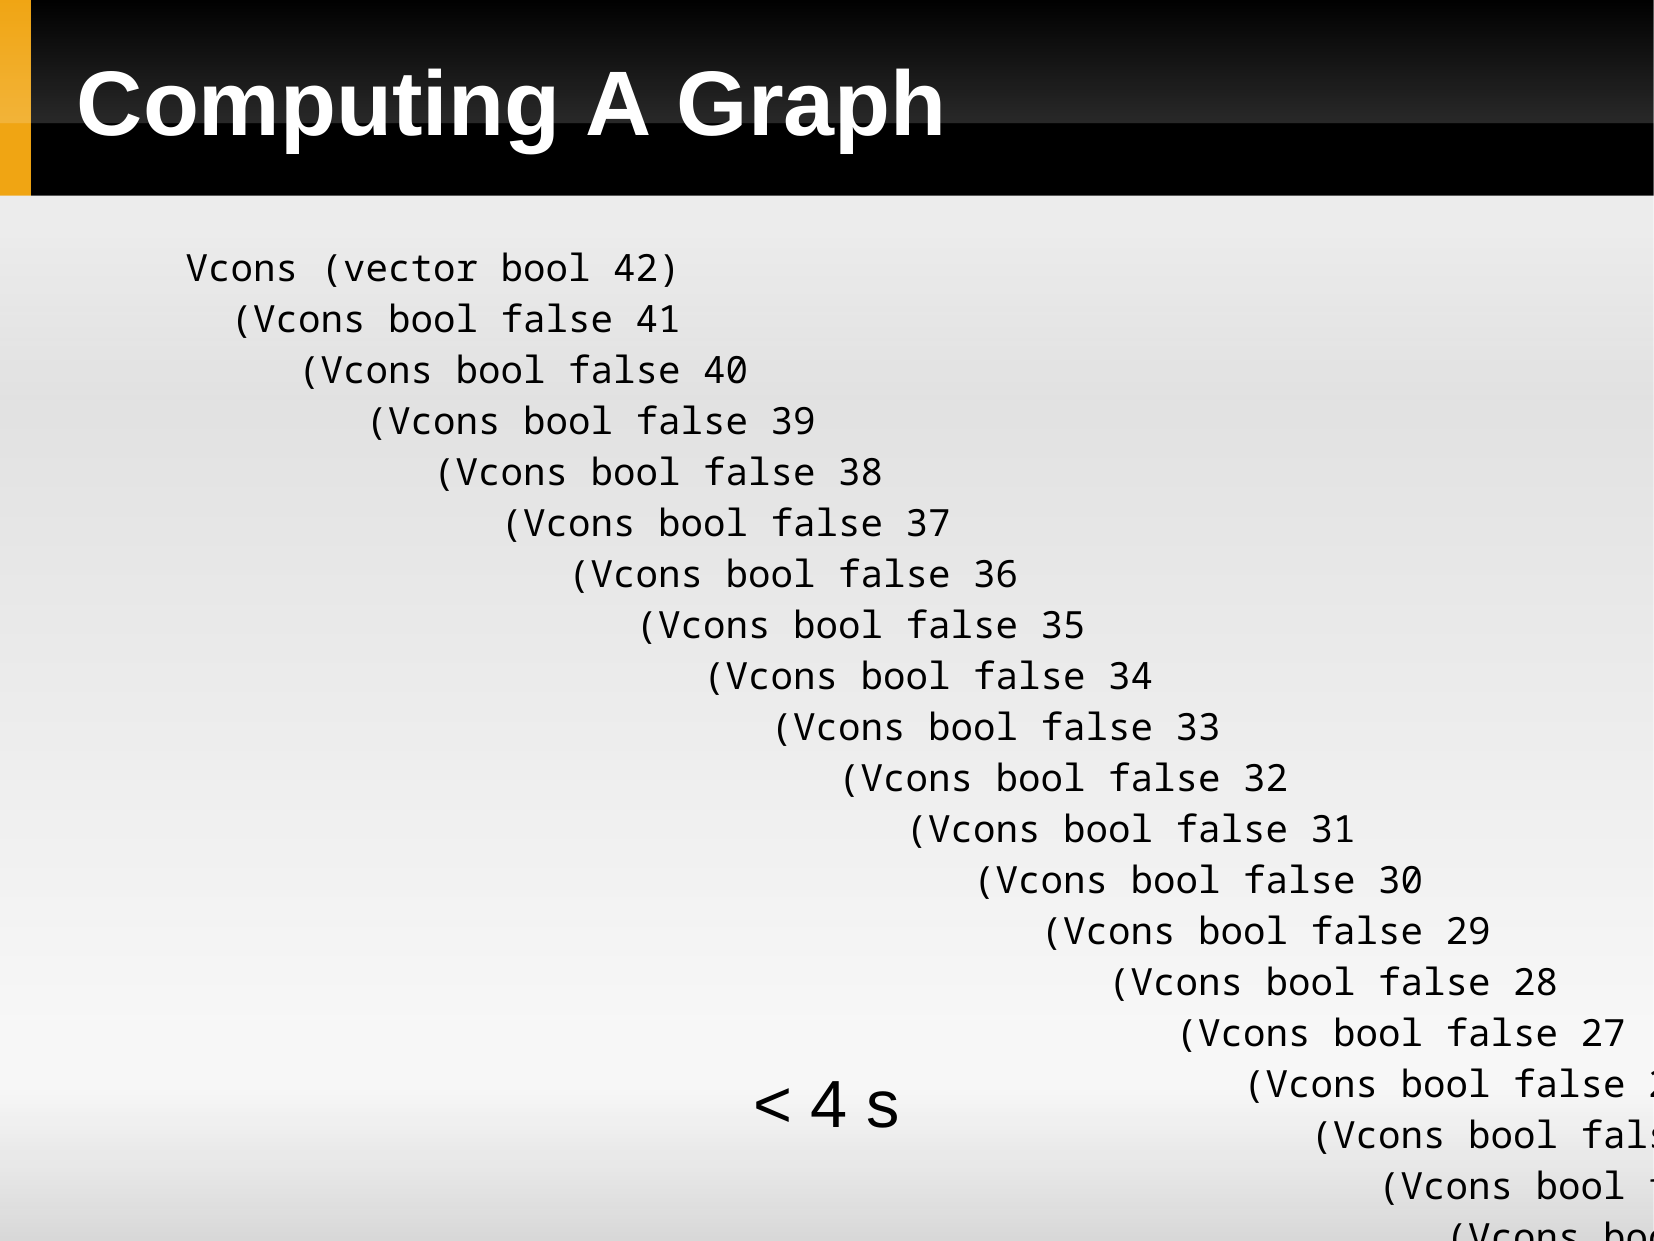

# Computing A Graph
 Vcons (vector bool 42)
 (Vcons bool false 41
 (Vcons bool false 40
 (Vcons bool false 39
 (Vcons bool false 38
 (Vcons bool false 37
 (Vcons bool false 36
 (Vcons bool false 35
 (Vcons bool false 34
 (Vcons bool false 33
 (Vcons bool false 32
 (Vcons bool false 31
 (Vcons bool false 30
 (Vcons bool false 29
 (Vcons bool false 28
 (Vcons bool false 27
 (Vcons bool false 26
 (Vcons bool false 25
 (Vcons bool false 24
 (Vcons bool false 23
 (*...*)
< 4 s